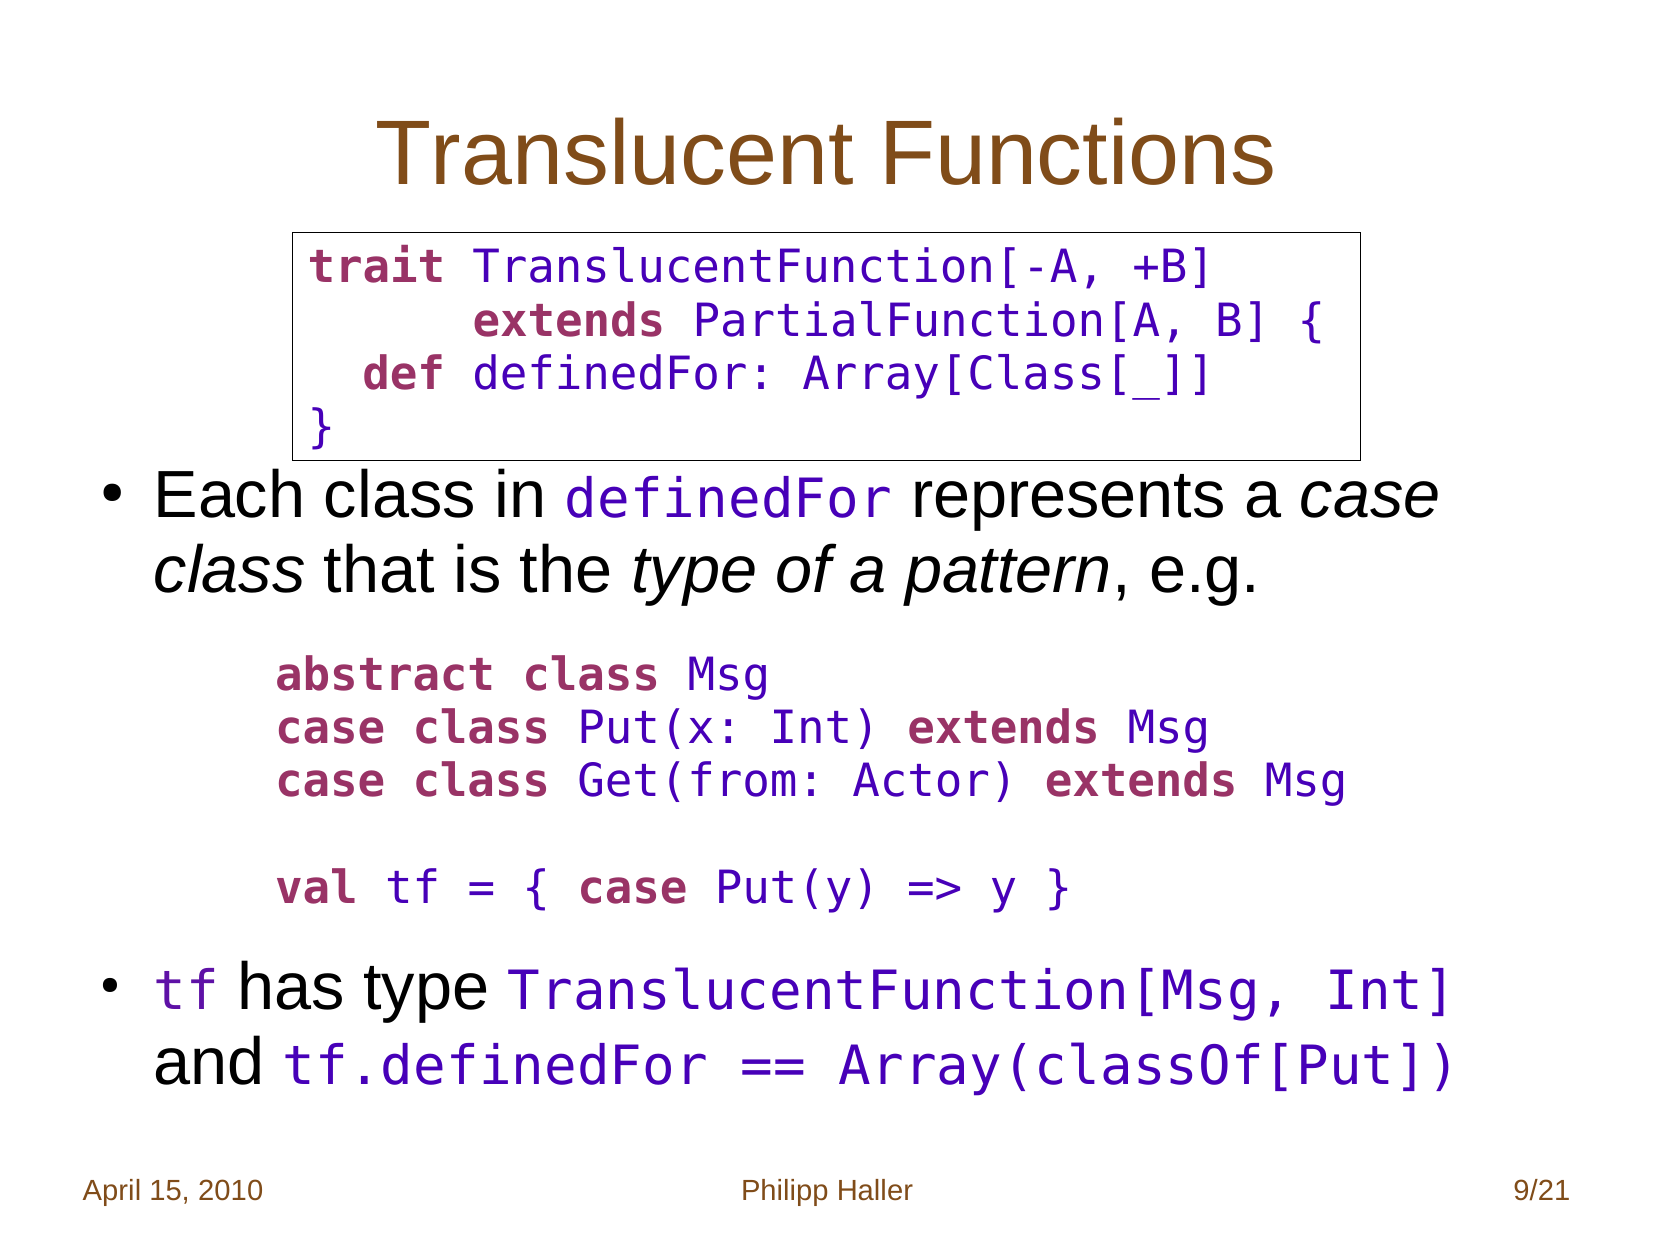

# Translucent Functions
trait TranslucentFunction[-A, +B]
 extends PartialFunction[A, B] {
 def definedFor: Array[Class[_]]
}
Each class in definedFor represents a case class that is the type of a pattern, e.g.
tf has type TranslucentFunction[Msg, Int] and tf.definedFor == Array(classOf[Put])
abstract class Msg
case class Put(x: Int) extends Msg
case class Get(from: Actor) extends Msg
val tf = { case Put(y) => y }
April 15, 2010
Translucent Functions
9